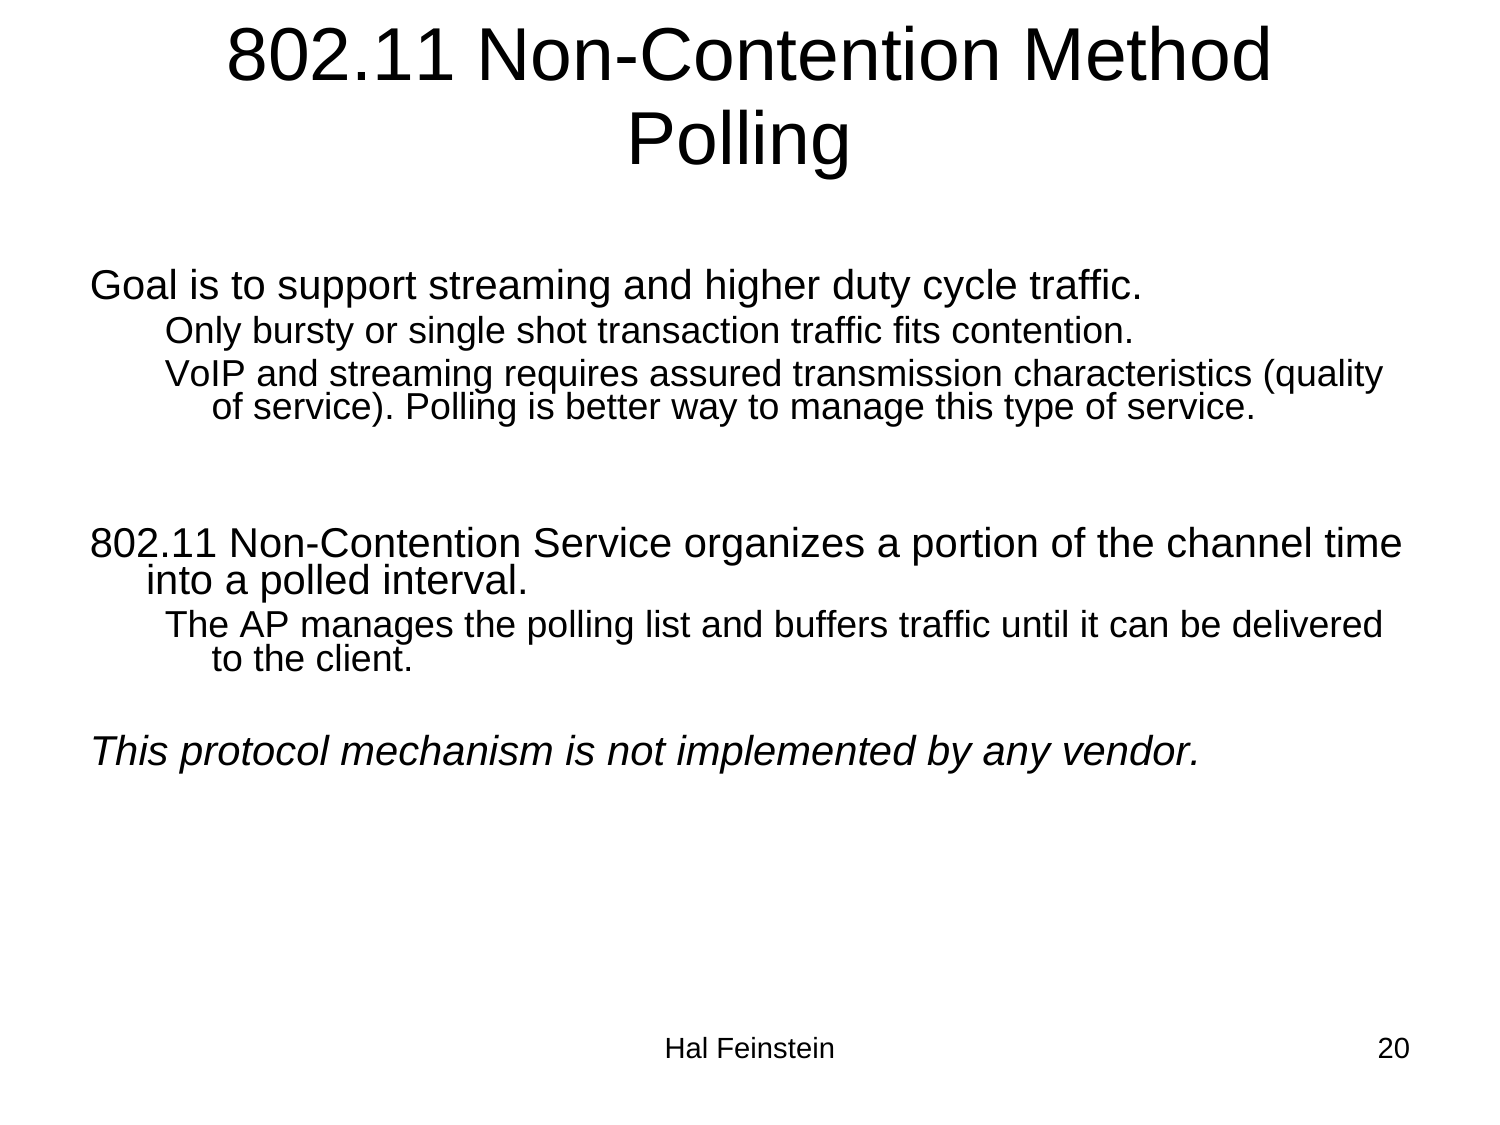

# 802.11 Non-Contention Method Polling
Goal is to support streaming and higher duty cycle traffic.
Only bursty or single shot transaction traffic fits contention.
VoIP and streaming requires assured transmission characteristics (quality of service). Polling is better way to manage this type of service.
802.11 Non-Contention Service organizes a portion of the channel time into a polled interval.
The AP manages the polling list and buffers traffic until it can be delivered to the client.
This protocol mechanism is not implemented by any vendor.
Hal Feinstein
20